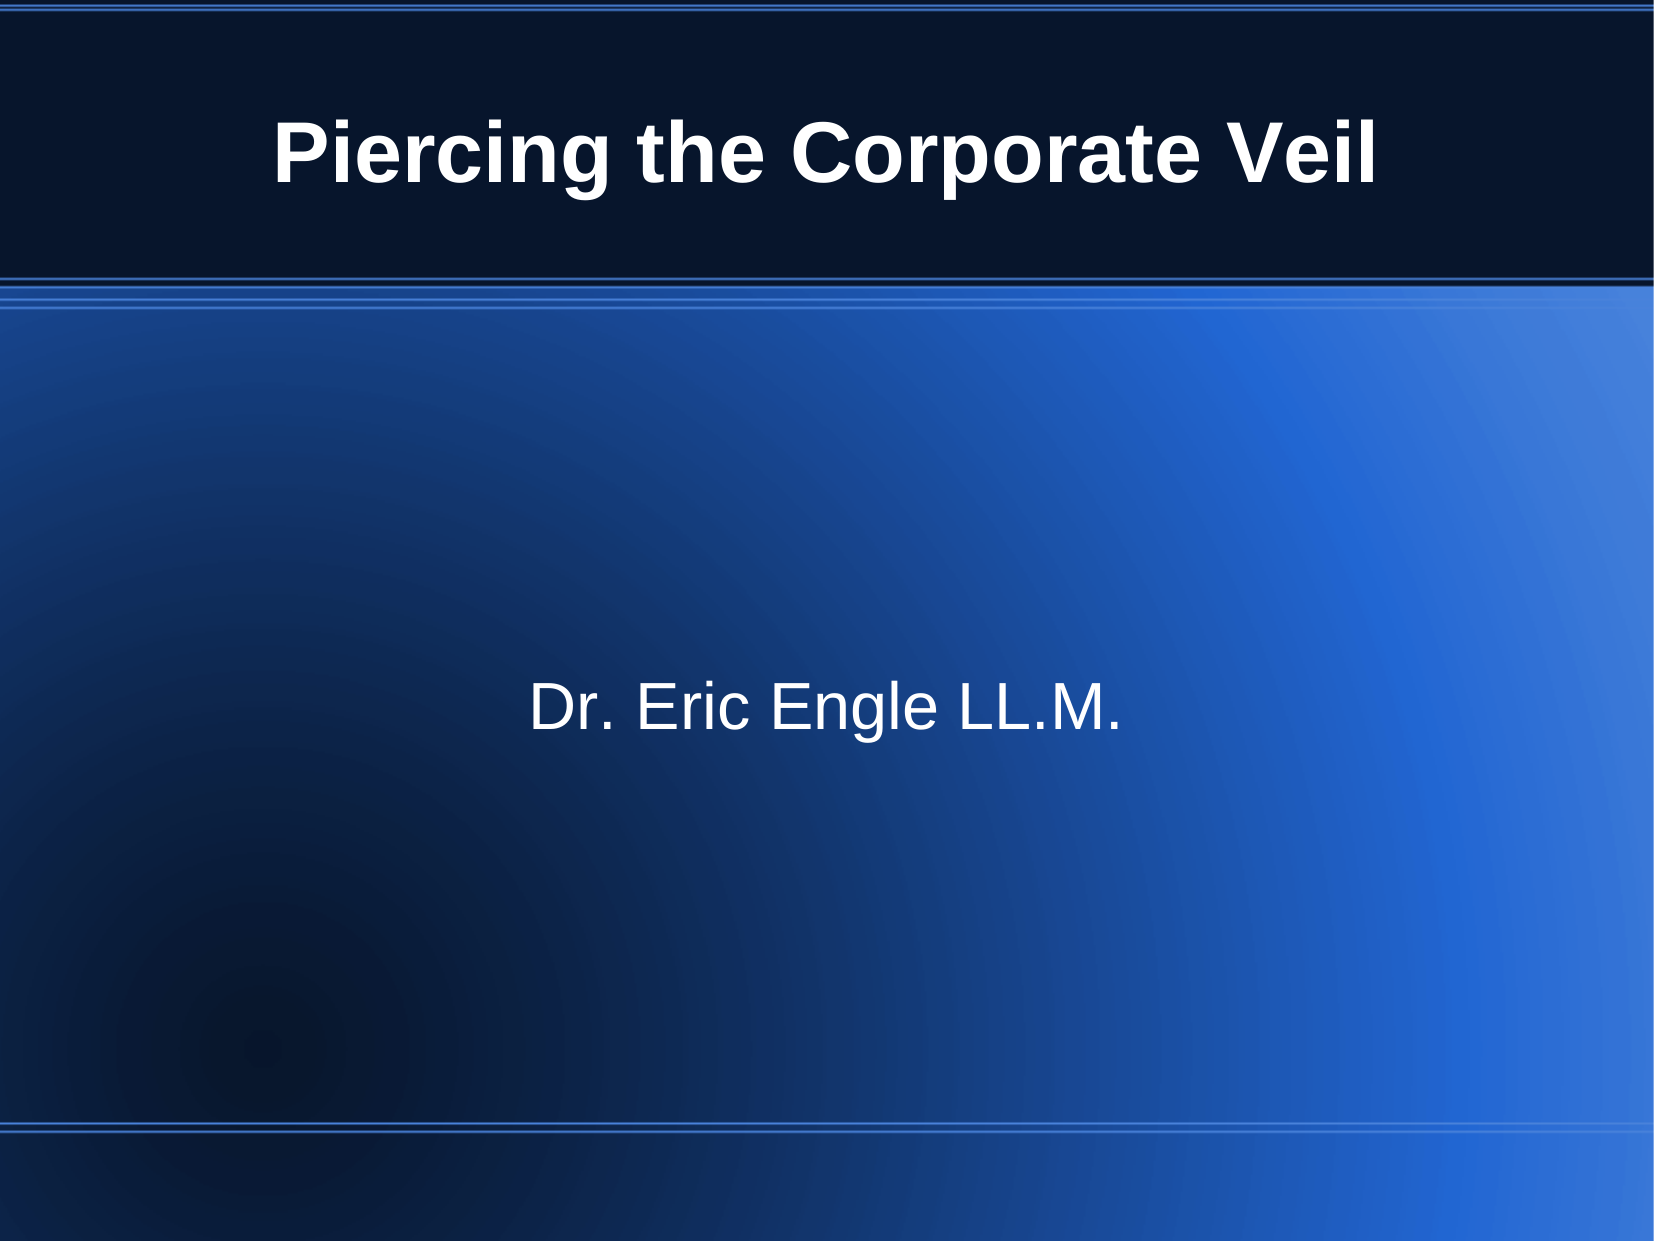

# Piercing the Corporate Veil
Dr. Eric Engle LL.M.